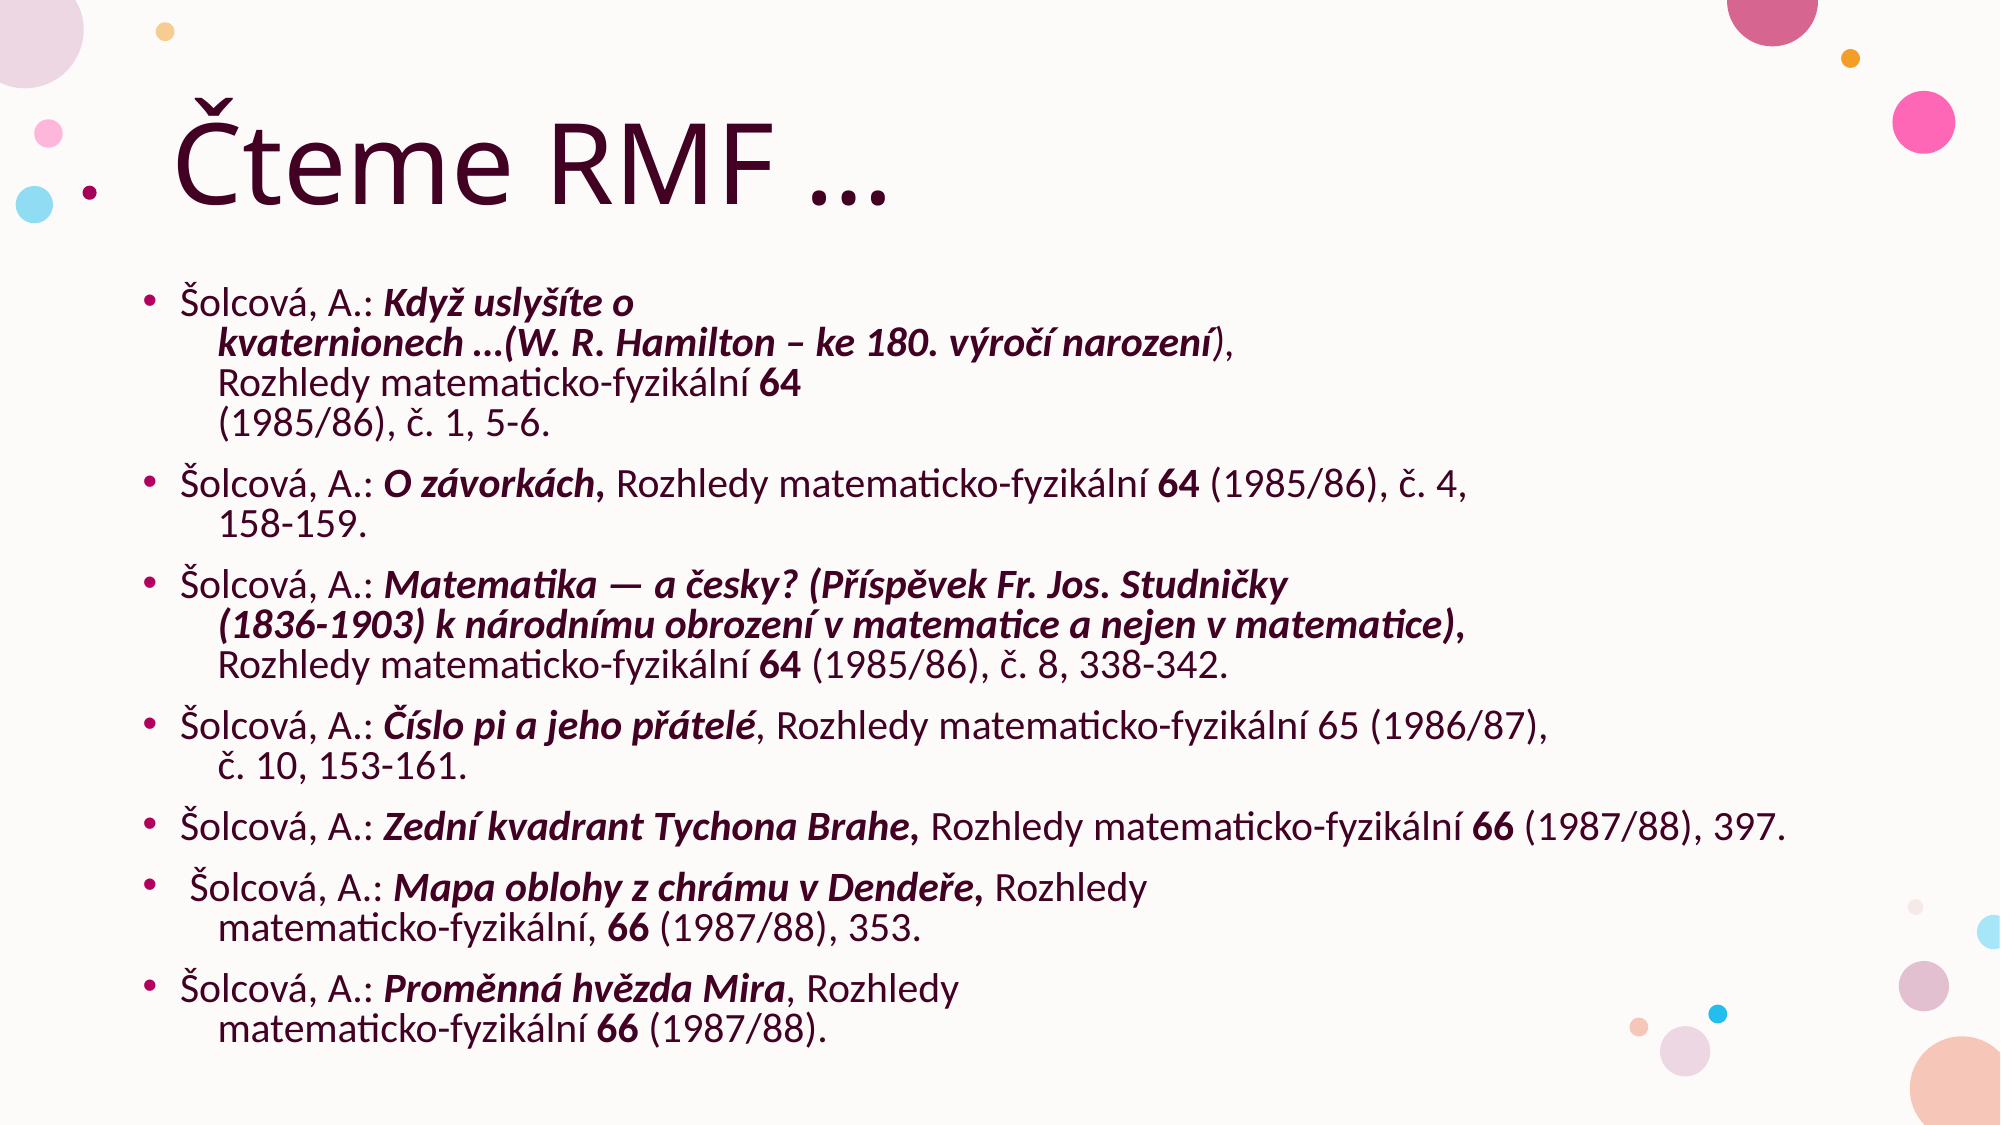

# Čteme RMF …
Šolcová, A.: Když uslyšíte o
kvaternionech …(W. R. Hamilton – ke 180. výročí narození),
Rozhledy matematicko-fyzikální 64
(1985/86), č. 1, 5-6.
Šolcová, A.: O závorkách, Rozhledy matematicko-fyzikální 64 (1985/86), č. 4,
158-159.
Šolcová, A.: Matematika — a česky? (Příspěvek Fr. Jos. Studničky
(1836-1903) k národnímu obrození v matematice a nejen v matematice),
Rozhledy matematicko-fyzikální 64 (1985/86), č. 8, 338-342.
Šolcová, A.: Číslo pi a jeho přátelé, Rozhledy matematicko-fyzikální 65 (1986/87),
č. 10, 153-161.
Šolcová, A.: Zední kvadrant Tychona Brahe, Rozhledy matematicko-fyzikální 66 (1987/88), 397.
 Šolcová, A.: Mapa oblohy z chrámu v Dendeře, Rozhledy
matematicko-fyzikální, 66 (1987/88), 353.
Šolcová, A.: Proměnná hvězda Mira, Rozhledy
matematicko-fyzikální 66 (1987/88).